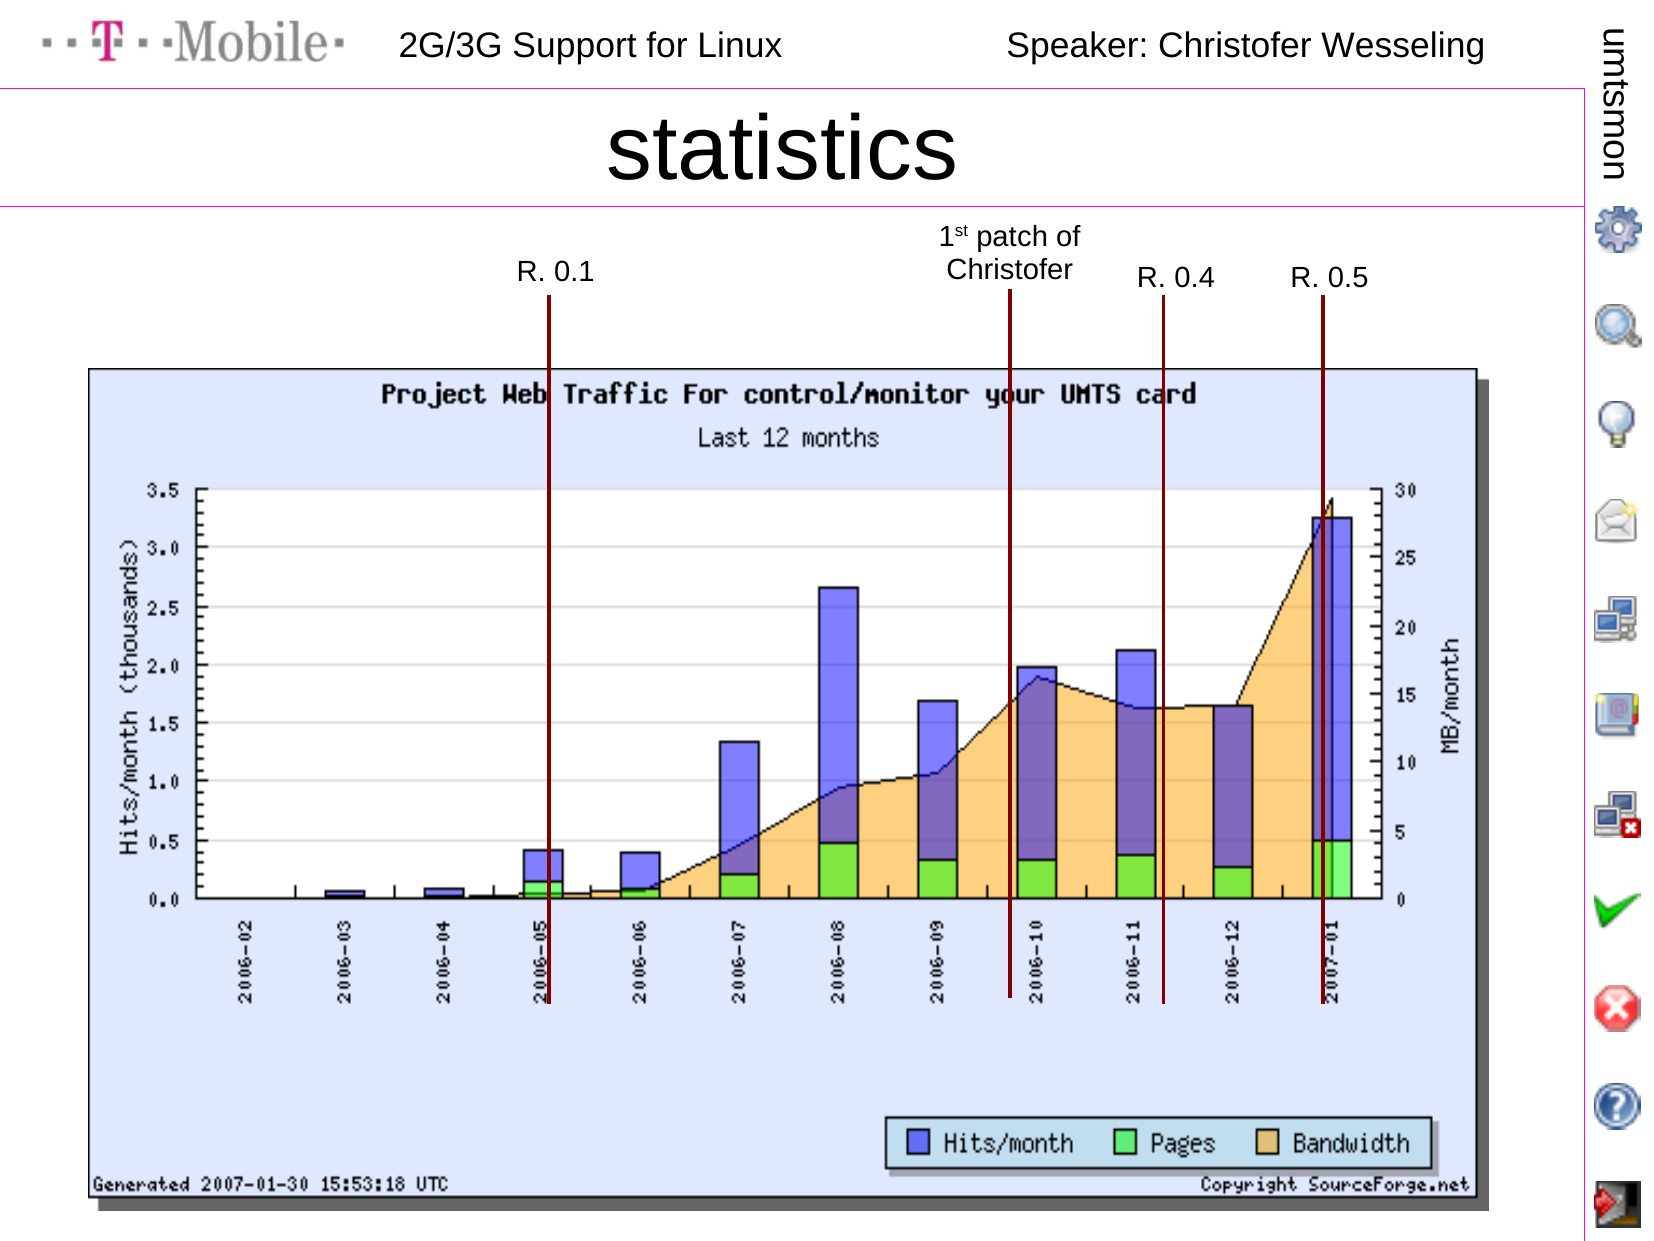

# statistics
1st patch of Christofer
R. 0.1
R. 0.5
R. 0.4